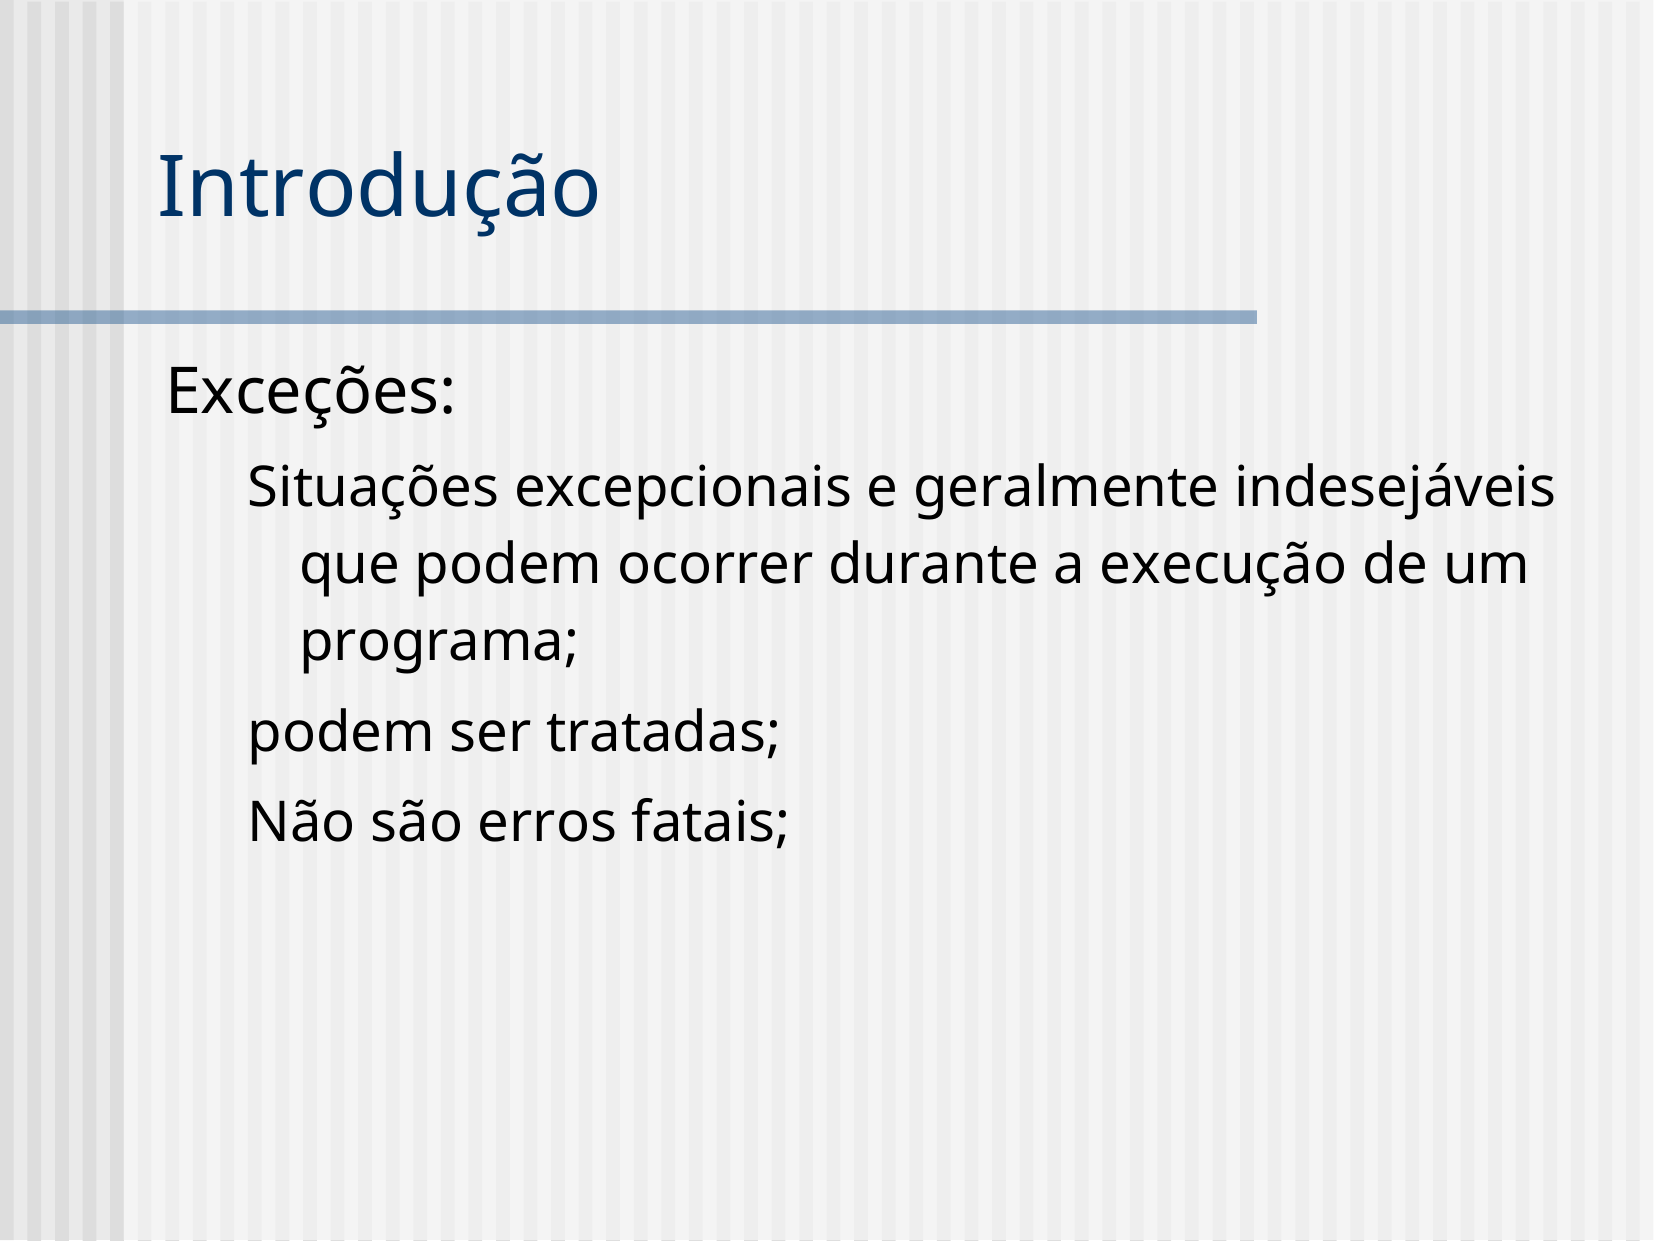

# Introdução
Exceções:
Situações excepcionais e geralmente indesejáveis que podem ocorrer durante a execução de um programa;
podem ser tratadas;
Não são erros fatais;